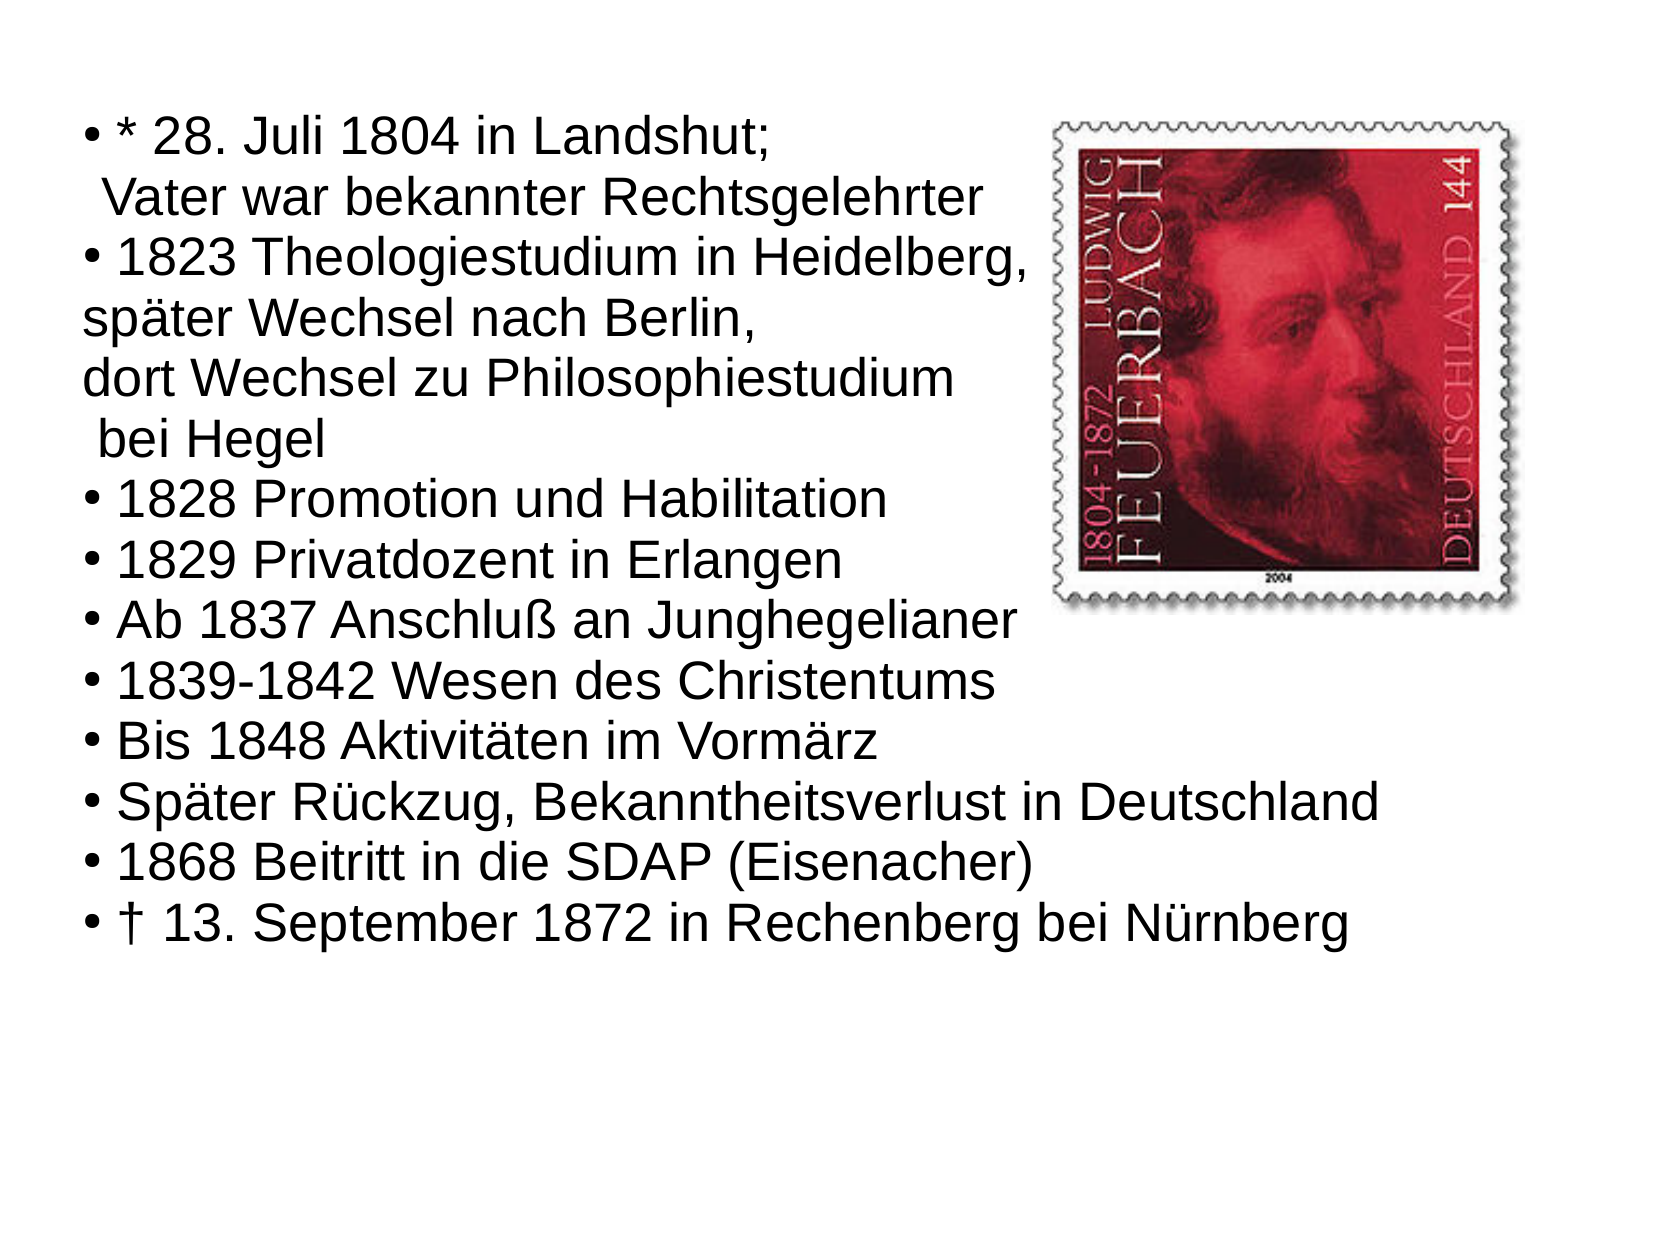

# * 28. Juli 1804 in Landshut;
Vater war bekannter Rechtsgelehrter
 1823 Theologiestudium in Heidelberg,
später Wechsel nach Berlin,
dort Wechsel zu Philosophiestudium
 bei Hegel
 1828 Promotion und Habilitation
 1829 Privatdozent in Erlangen
 Ab 1837 Anschluß an Junghegelianer
 1839-1842 Wesen des Christentums
 Bis 1848 Aktivitäten im Vormärz
 Später Rückzug, Bekanntheitsverlust in Deutschland
 1868 Beitritt in die SDAP (Eisenacher)
 † 13. September 1872 in Rechenberg bei Nürnberg